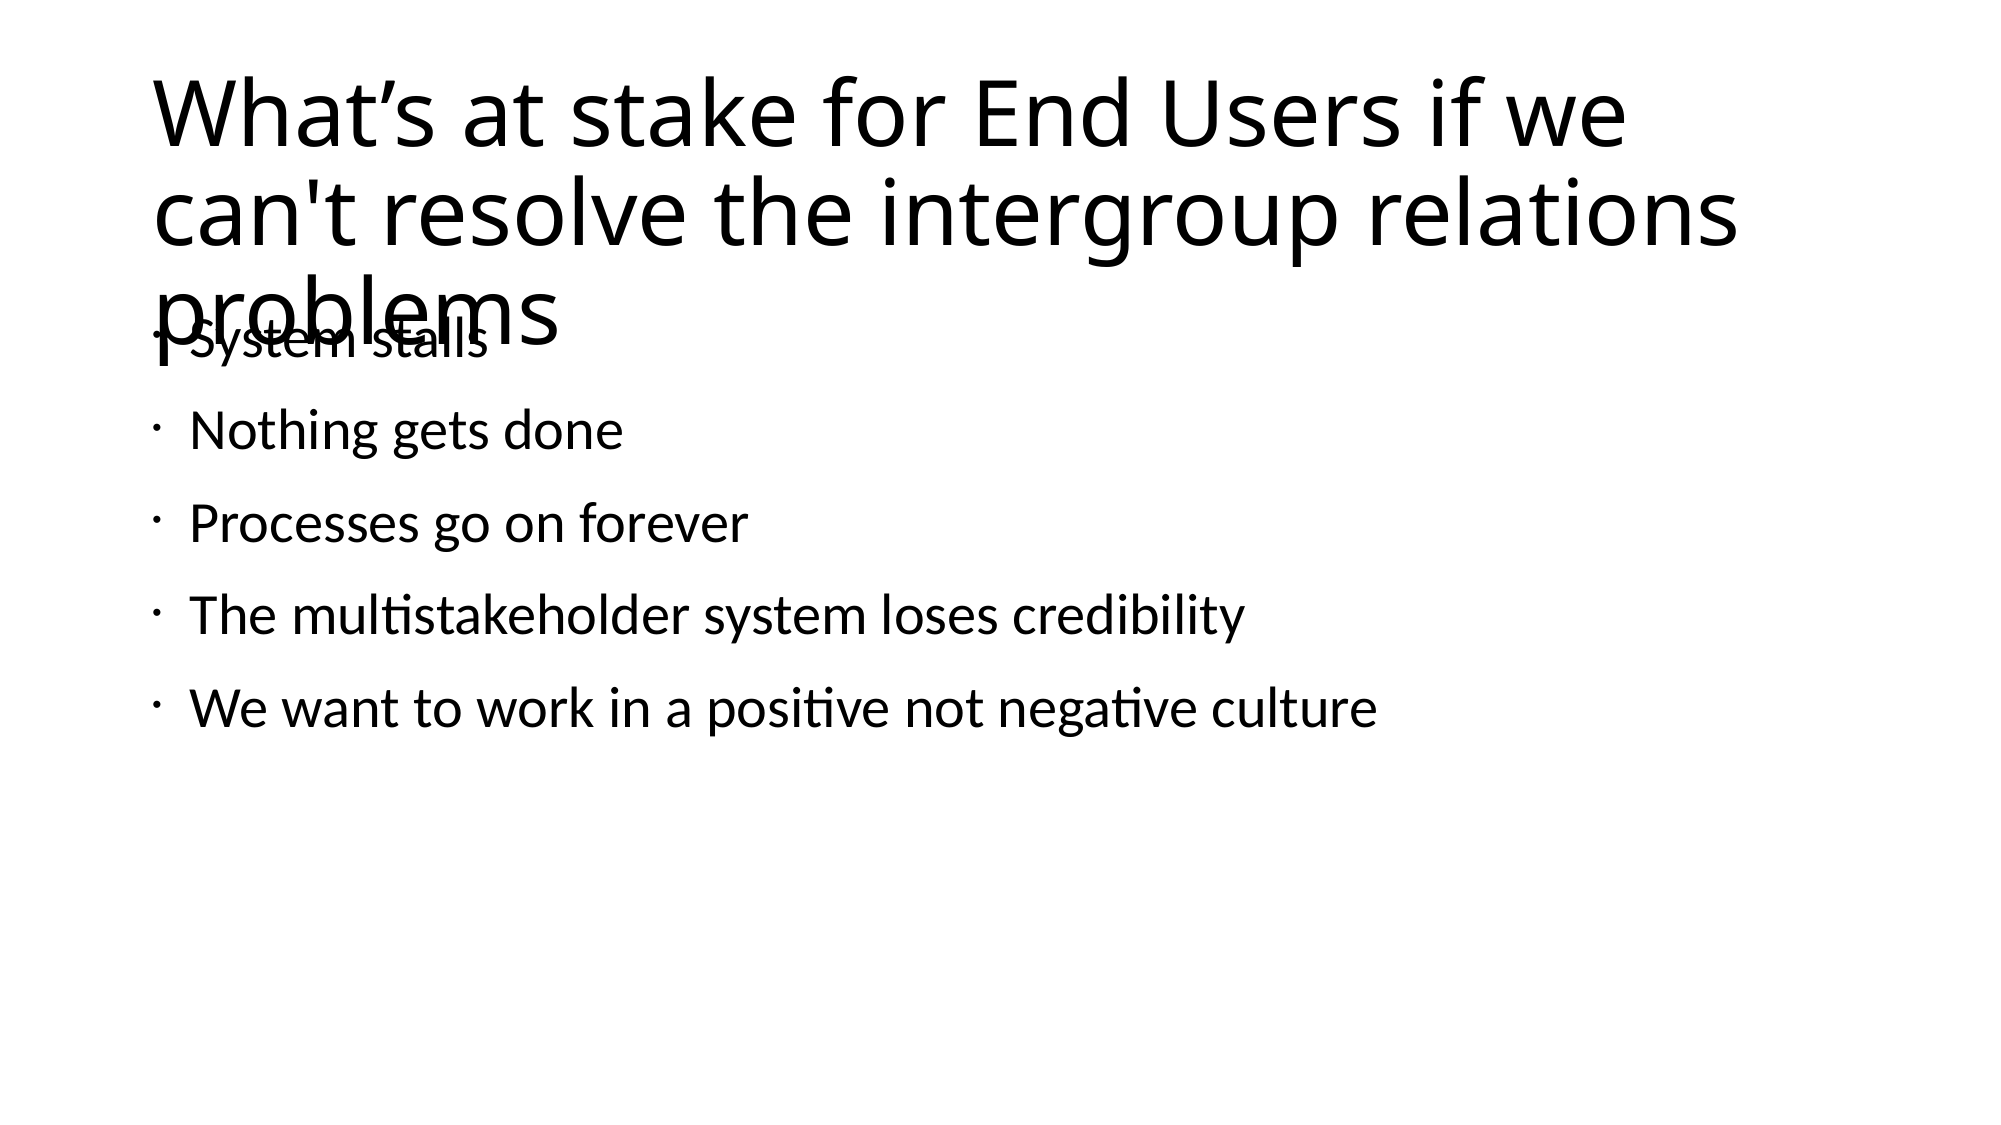

# What’s at stake for End Users if we can't resolve the intergroup relations problems
System stalls
Nothing gets done
Processes go on forever
The multistakeholder system loses credibility
We want to work in a positive not negative culture